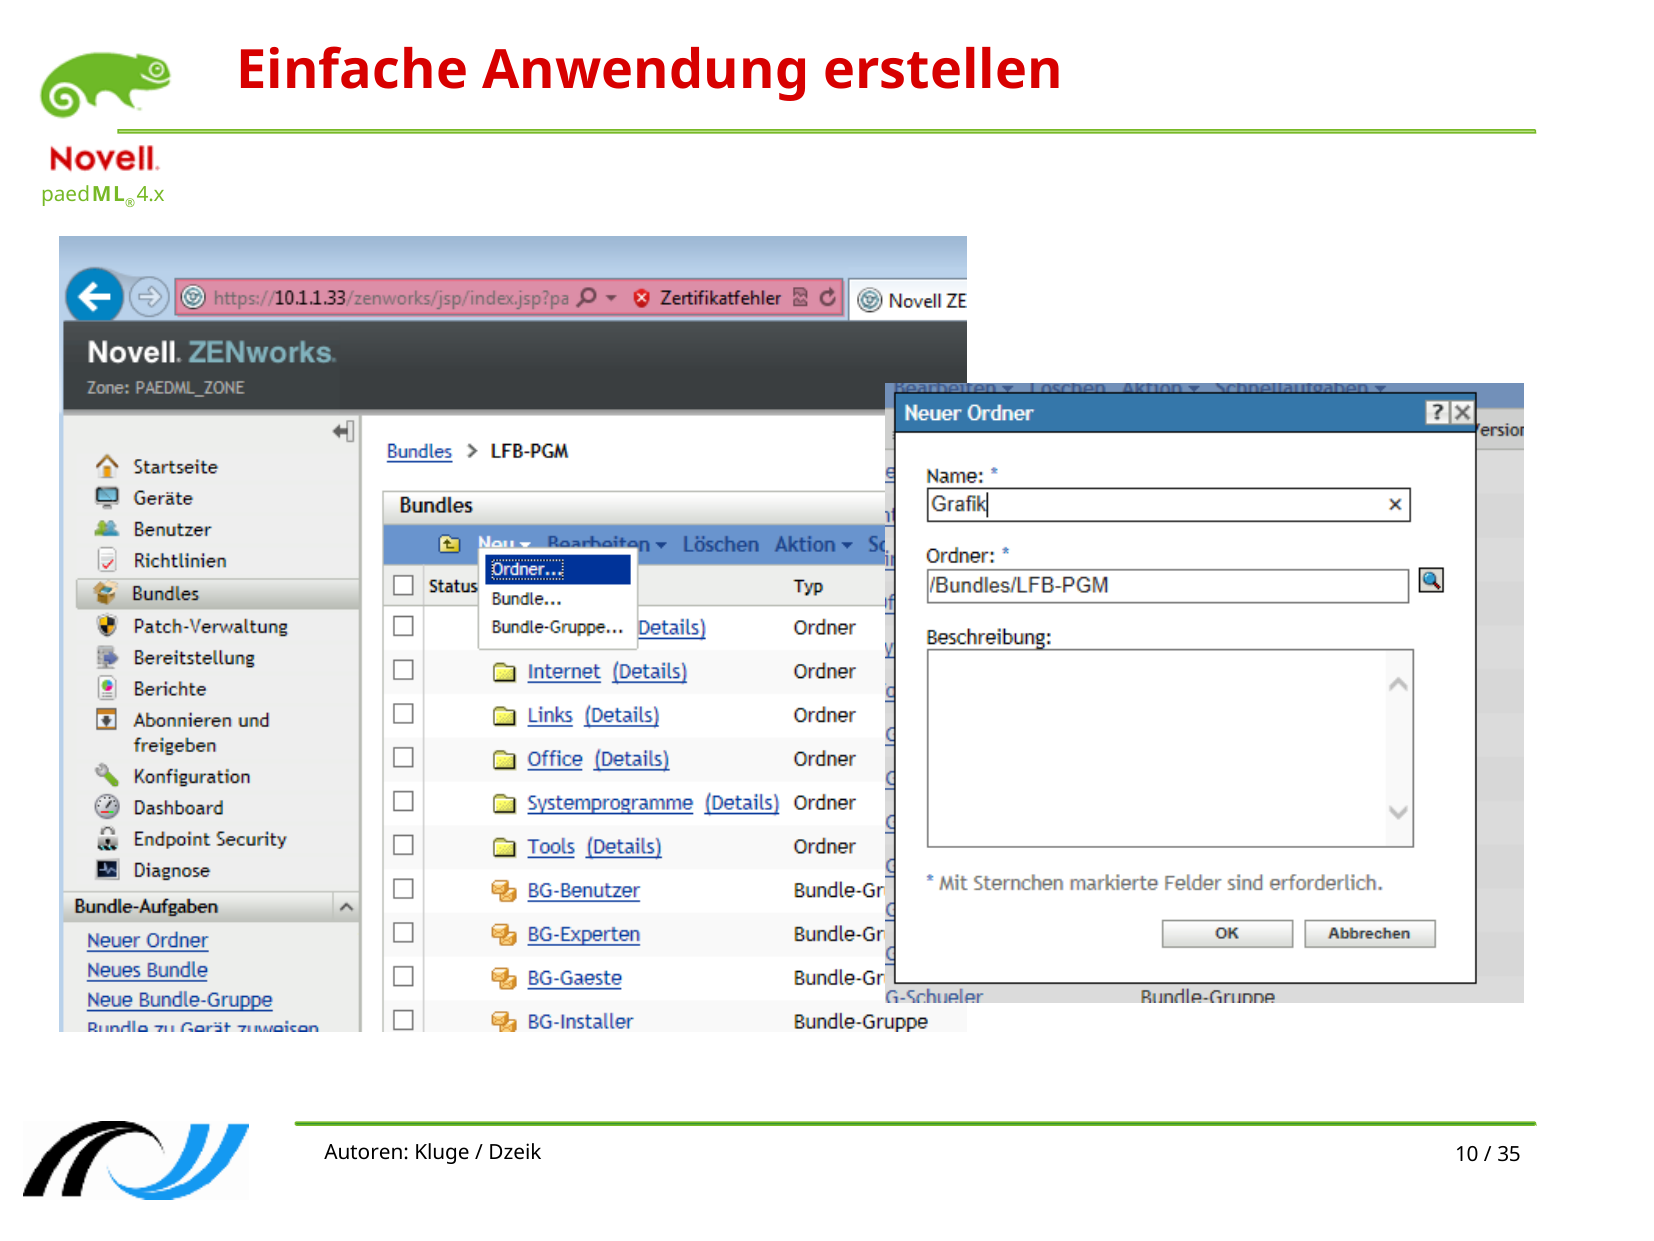

# Einfache Anwendung erstellen
Autoren: Kluge / Dzeik
10